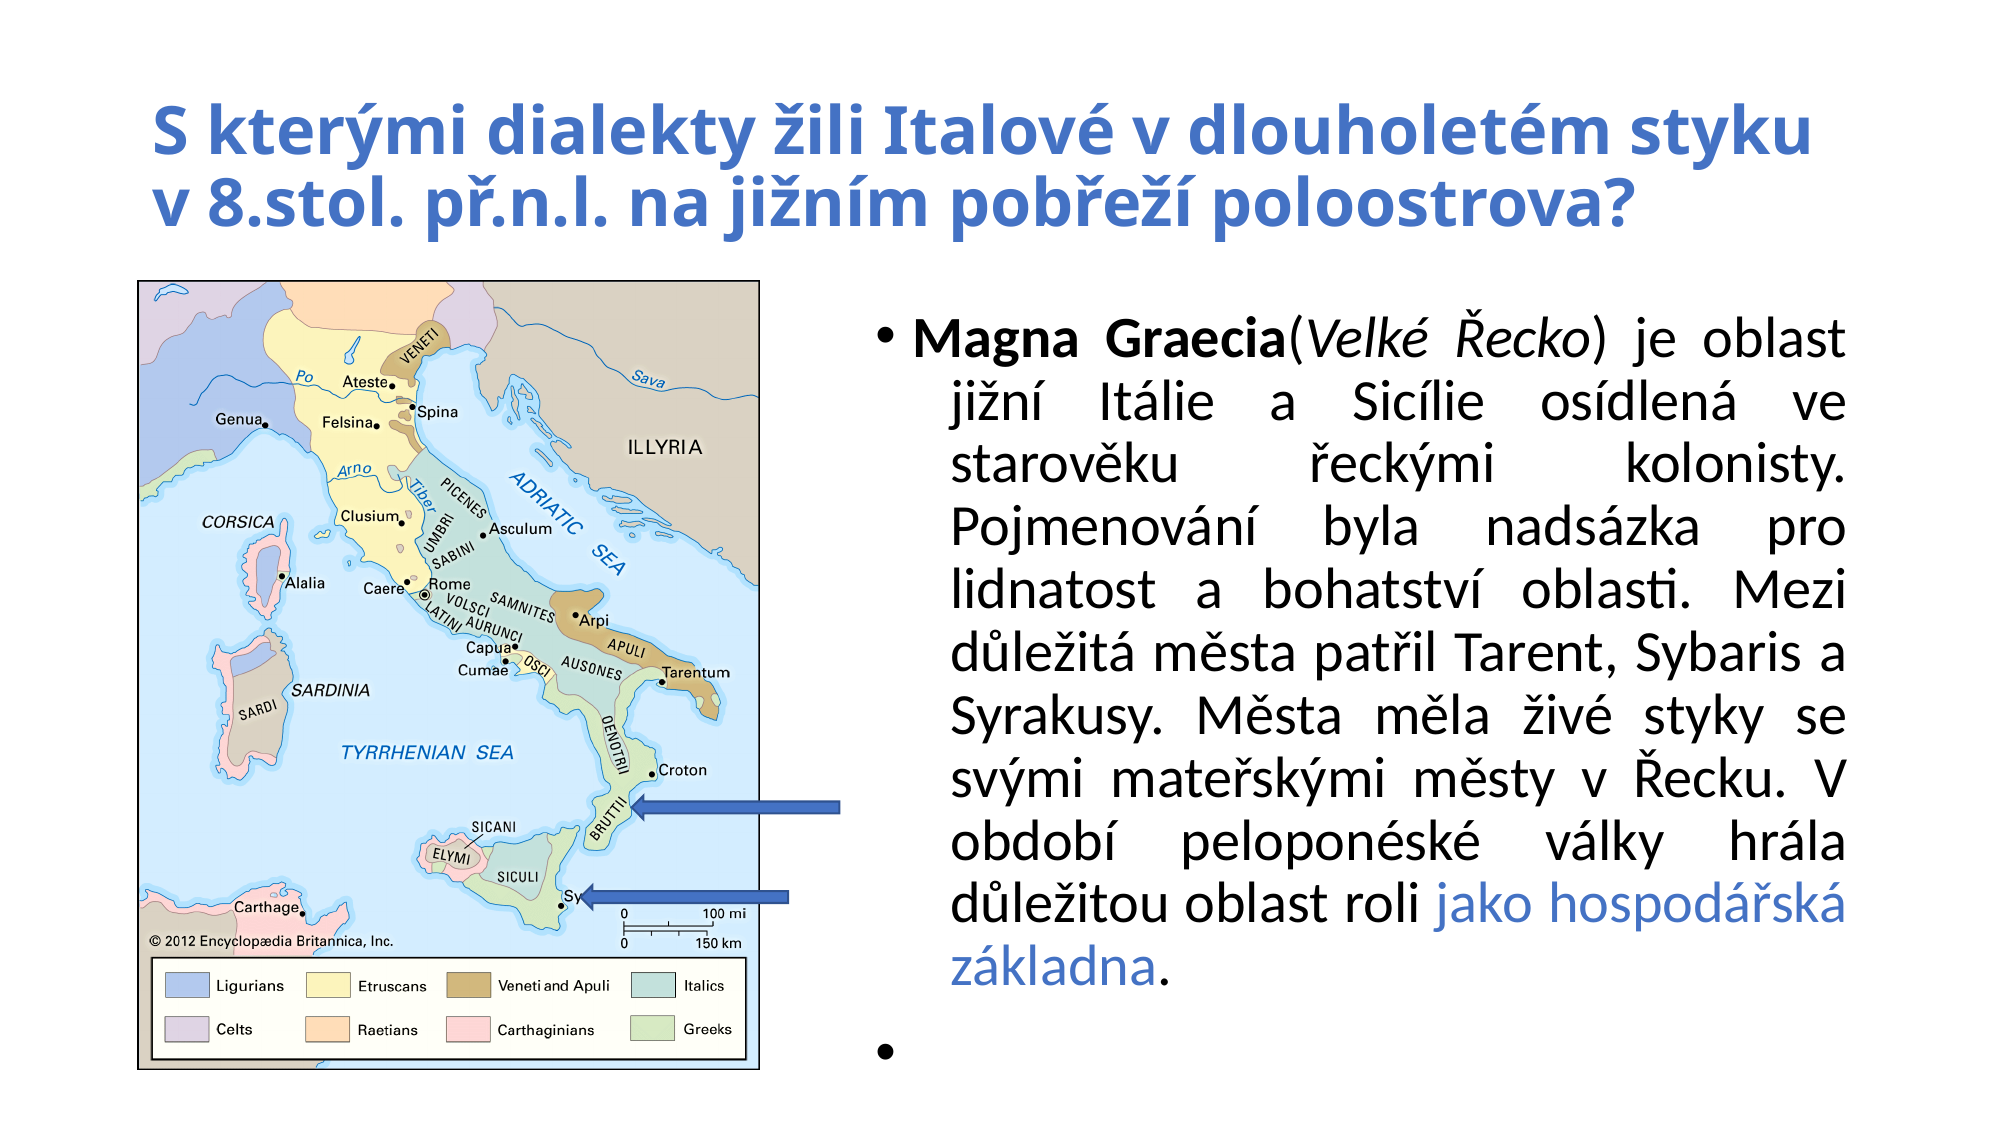

# S kterými dialekty žili Italové v dlouholetém styku v 8.stol. př.n.l. na jižním pobřeží poloostrova?
Magna Graecia(Velké Řecko) je oblast jižní Itálie a Sicílie osídlená ve starověku řeckými kolonisty. Pojmenování byla nadsázka pro lidnatost a bohatství oblasti. Mezi důležitá města patřil Tarent, Sybaris a Syrakusy. Města měla živé styky se svými mateřskými městy v Řecku. V období peloponéské války hrála důležitou oblast roli jako hospodářská základna.